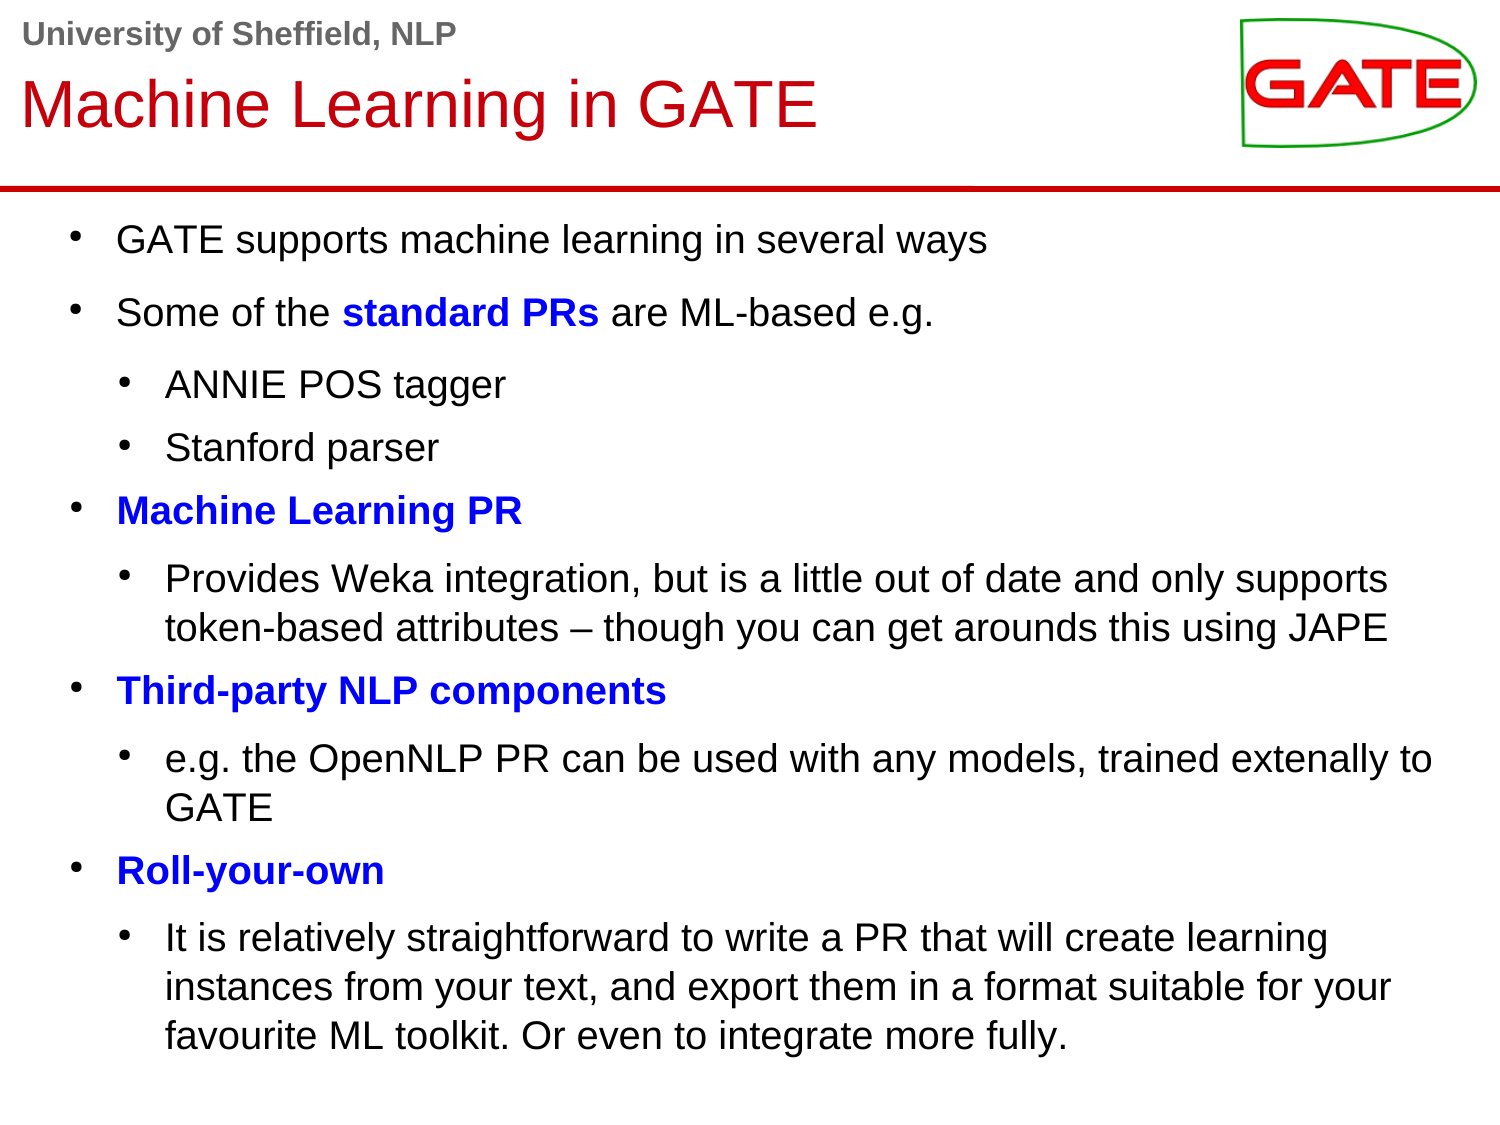

# Machine Learning in GATE
GATE supports machine learning in several ways
Some of the standard PRs are ML-based e.g.
ANNIE POS tagger
Stanford parser
Machine Learning PR
Provides Weka integration, but is a little out of date and only supports token-based attributes – though you can get arounds this using JAPE
Third-party NLP components
e.g. the OpenNLP PR can be used with any models, trained extenally to GATE
Roll-your-own
It is relatively straightforward to write a PR that will create learning instances from your text, and export them in a format suitable for your favourite ML toolkit. Or even to integrate more fully.